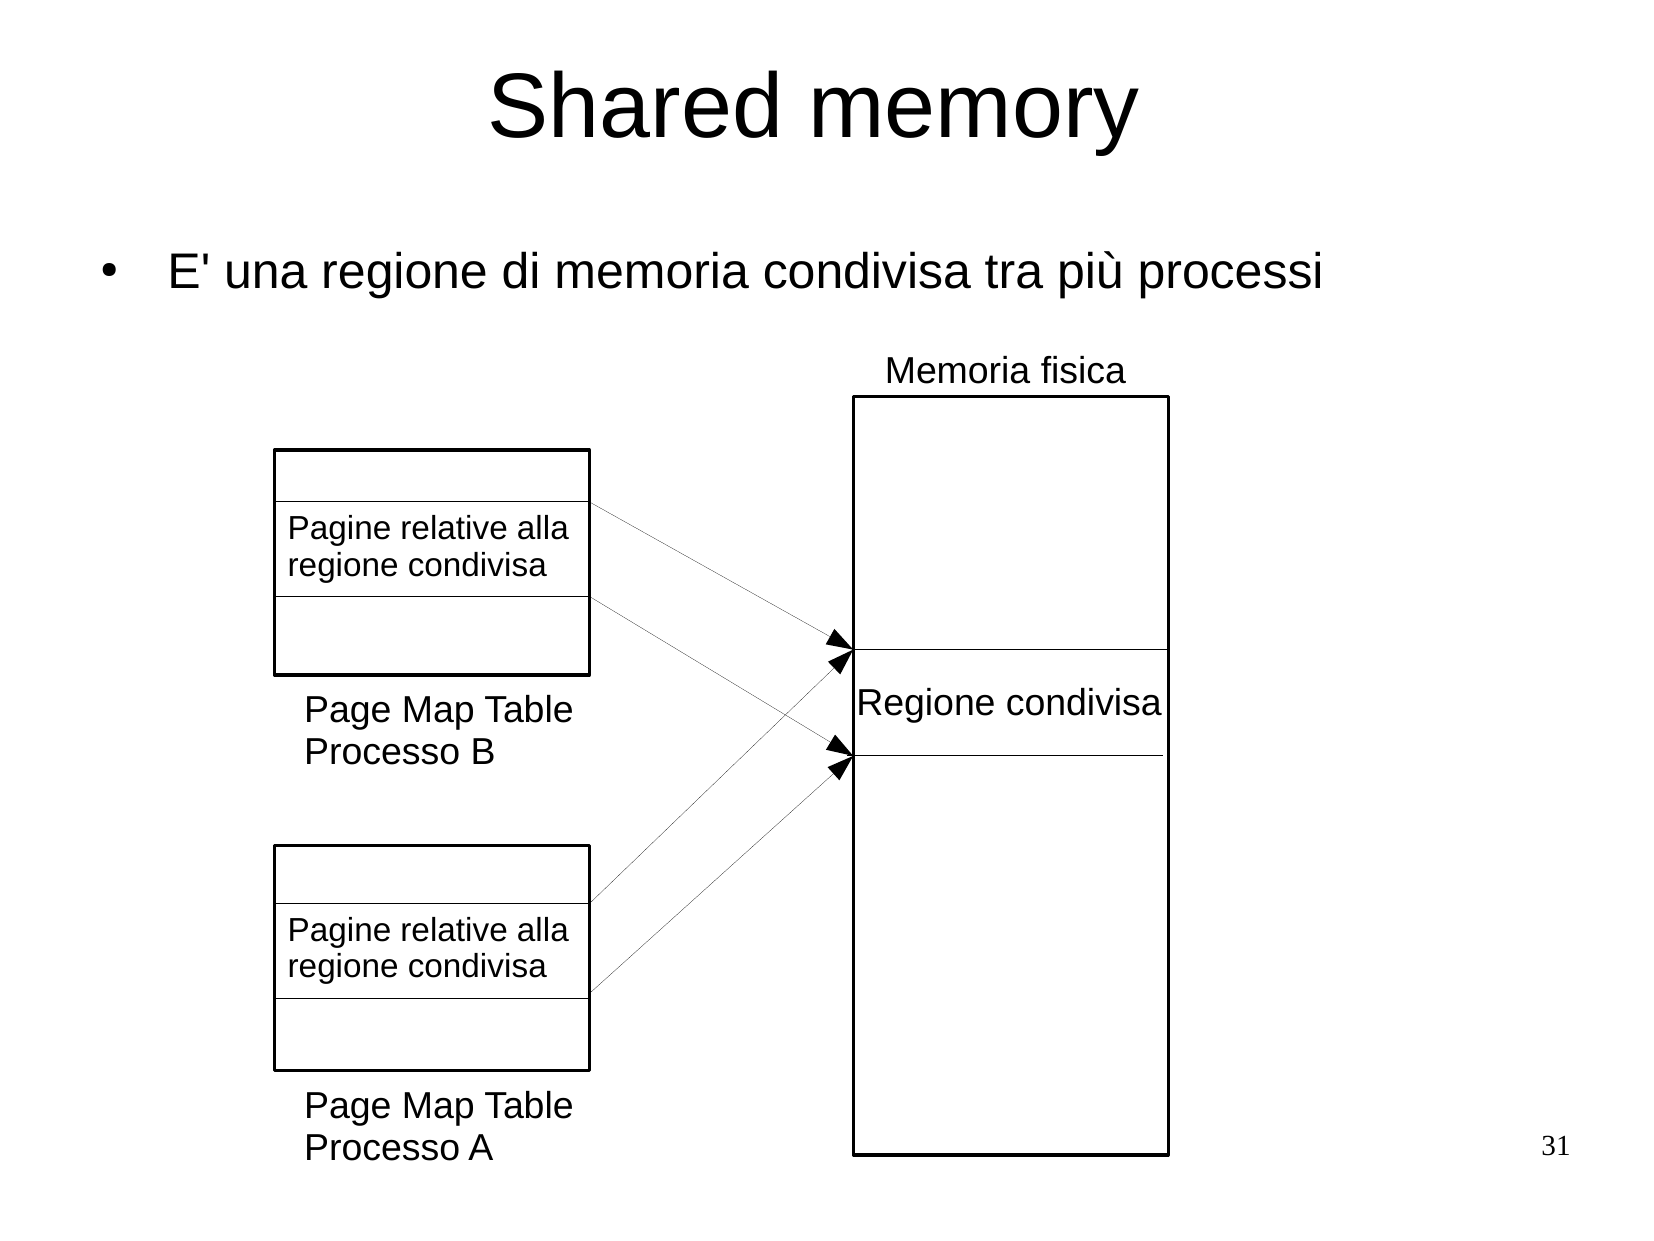

# Shared memory
 E' una regione di memoria condivisa tra più processi
Memoria fisica
Pagine relative alla regione condivisa
Regione condivisa
Page Map Table
Processo B
Pagine relative alla regione condivisa
Page Map Table
Processo A
31